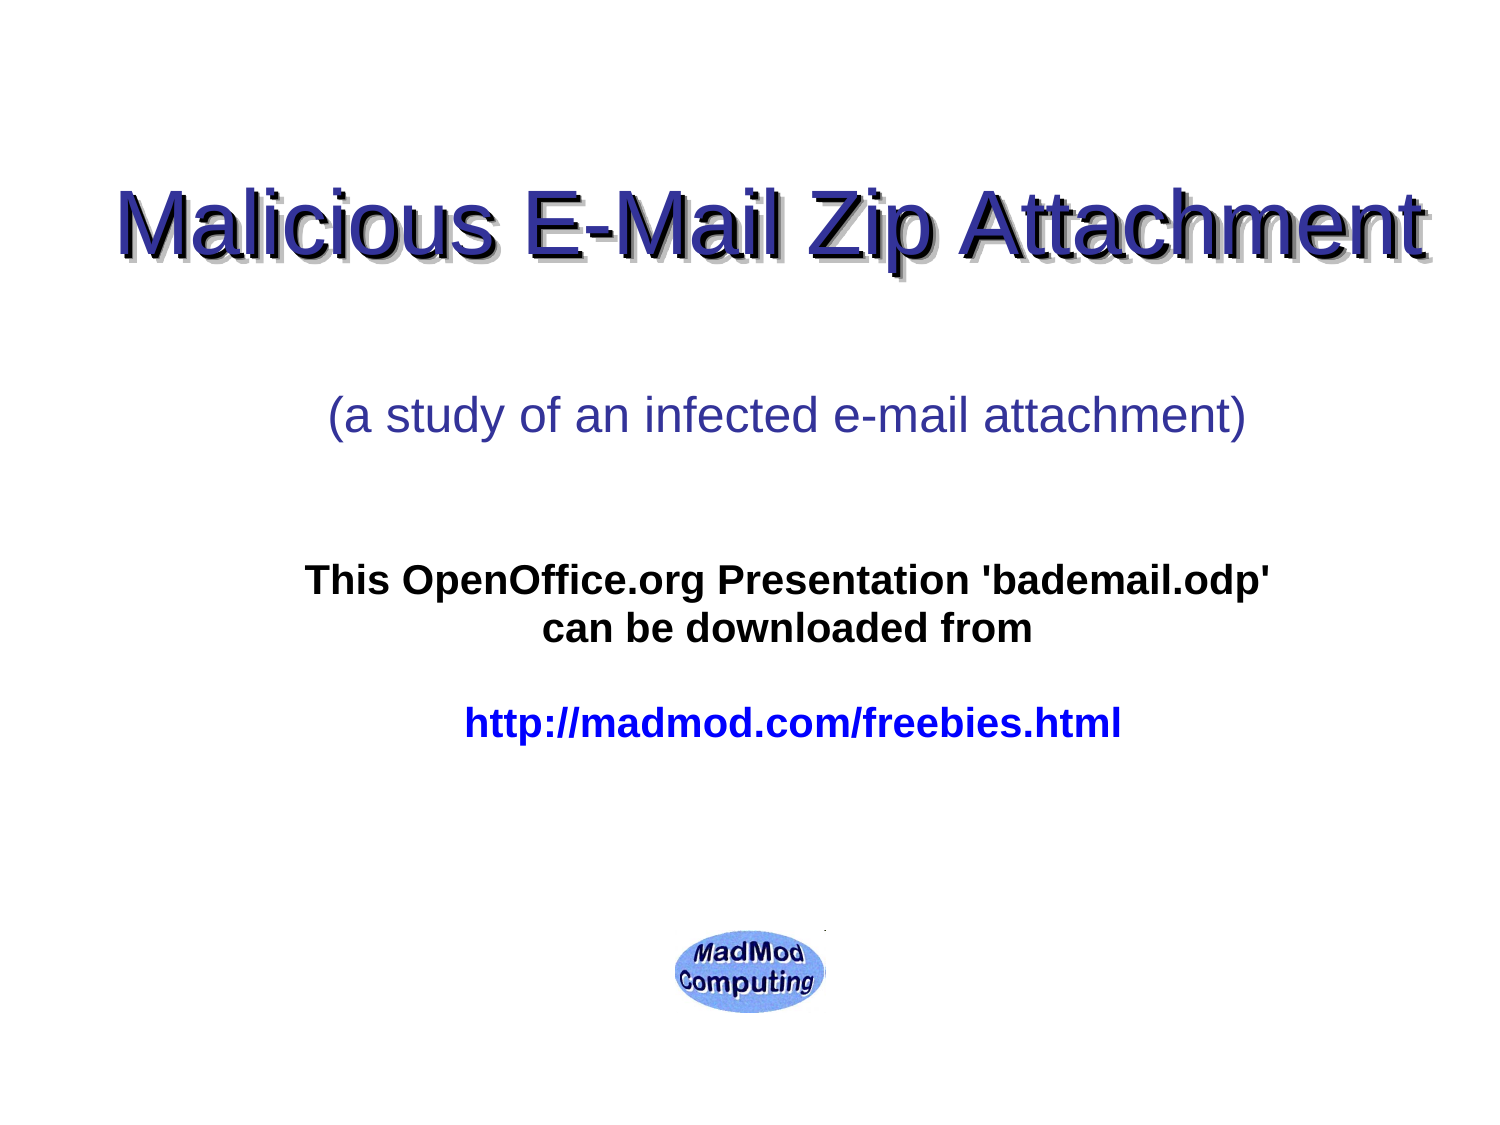

# Malicious E-Mail Zip Attachment
(a study of an infected e-mail attachment)
This OpenOffice.org Presentation 'bademail.odp'
can be downloaded from
 http://madmod.com/freebies.html